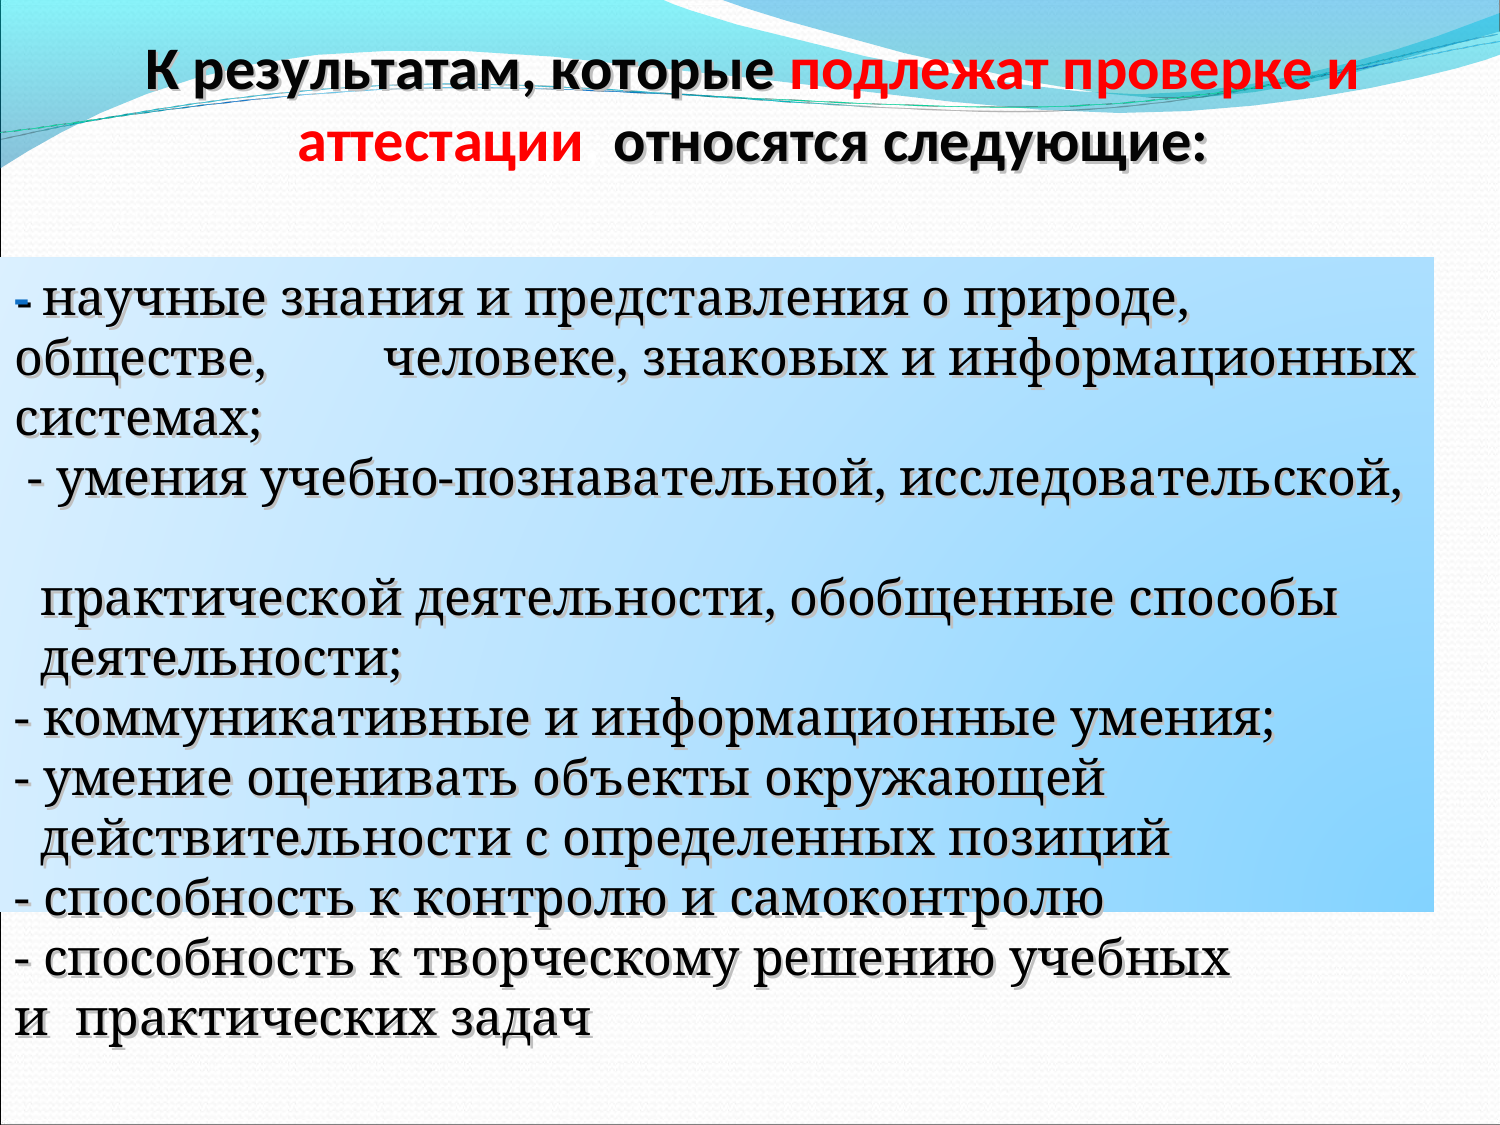

# К результатам, которые подлежат проверке и аттестации, относятся следующие:
- научные знания и представления о природе, обществе, человеке, знаковых и информационных системах;
 - умения учебно-познавательной, исследовательской,
 практической деятельности, обобщенные способы
 деятельности;
- коммуникативные и информационные умения;
- умение оценивать объекты окружающей
 действительности с определенных позиций
- способность к контролю и самоконтролю
- способность к творческому решению учебных
и практических задач